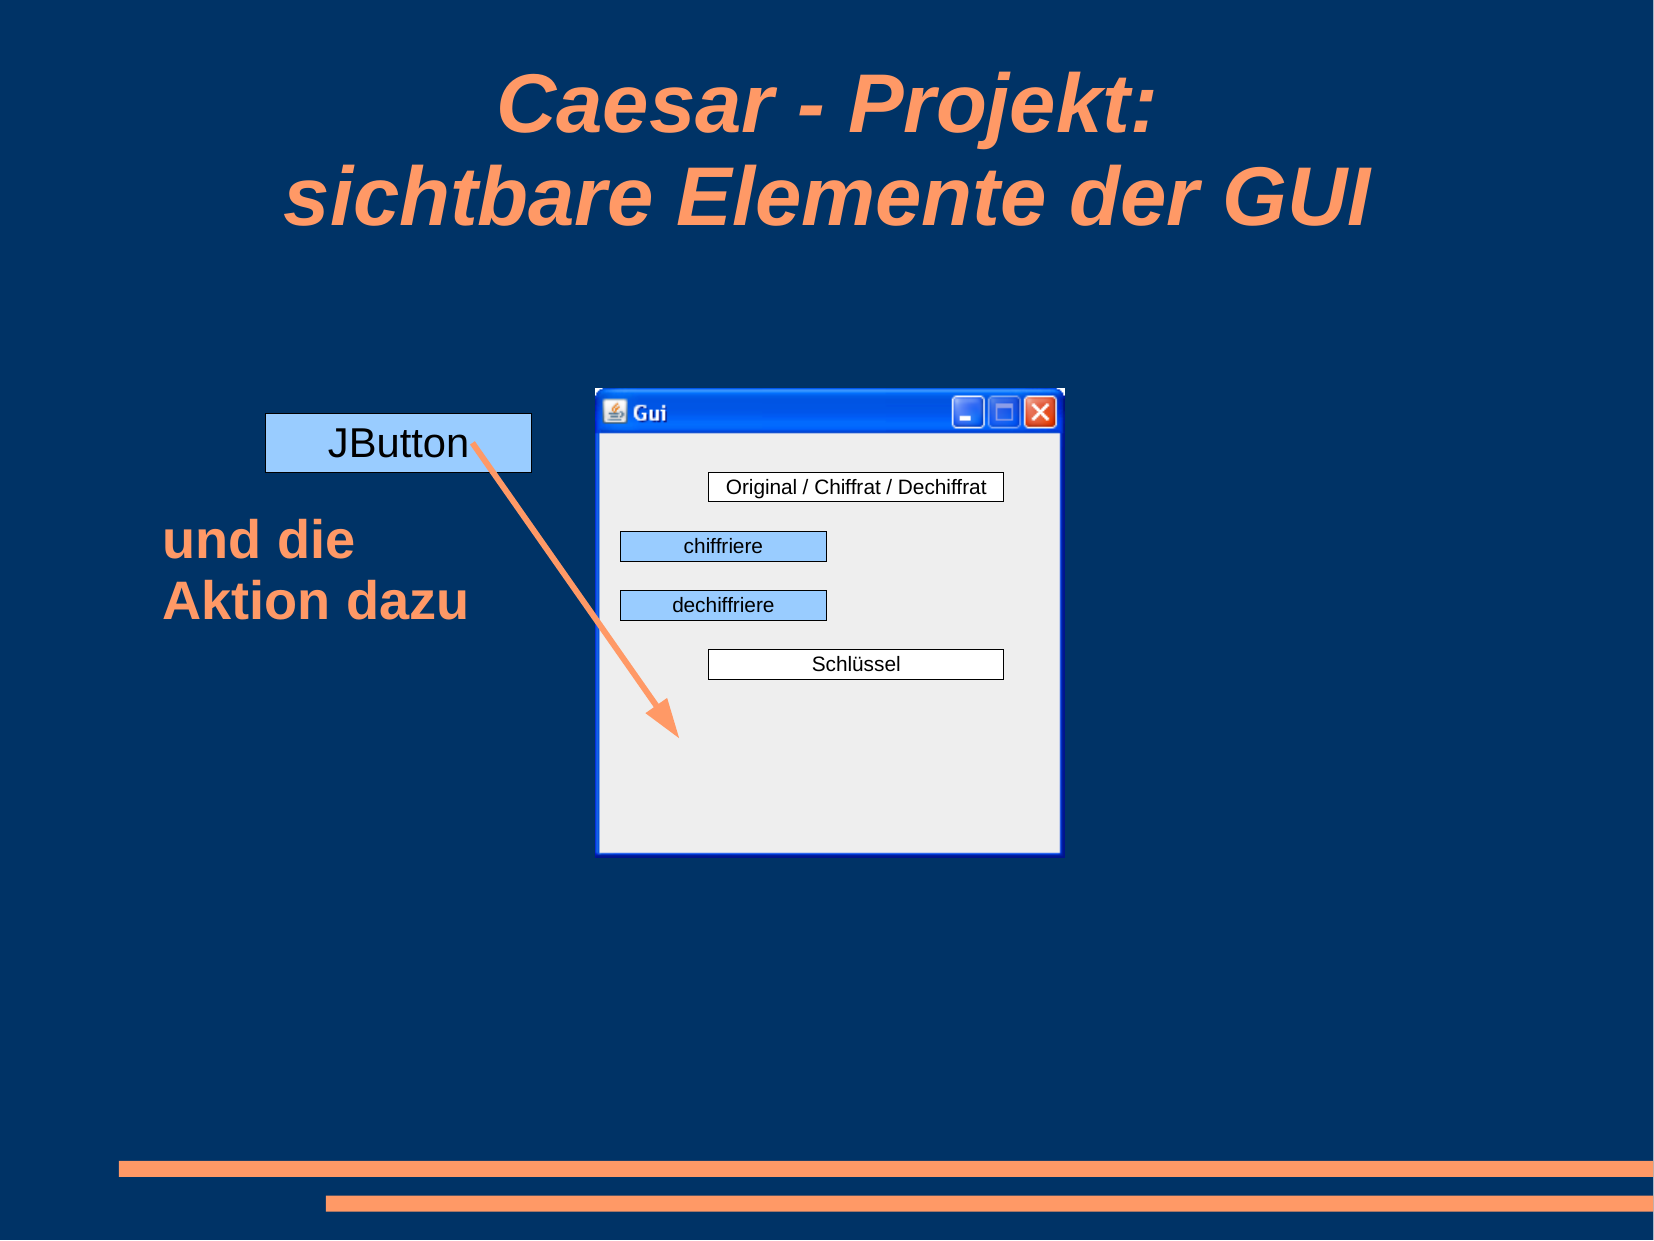

# Caesar - Projekt: sichtbare Elemente der GUI
JButton
Original / Chiffrat / Dechiffrat
und die Aktion dazu
chiffriere
dechiffriere
Schlüssel